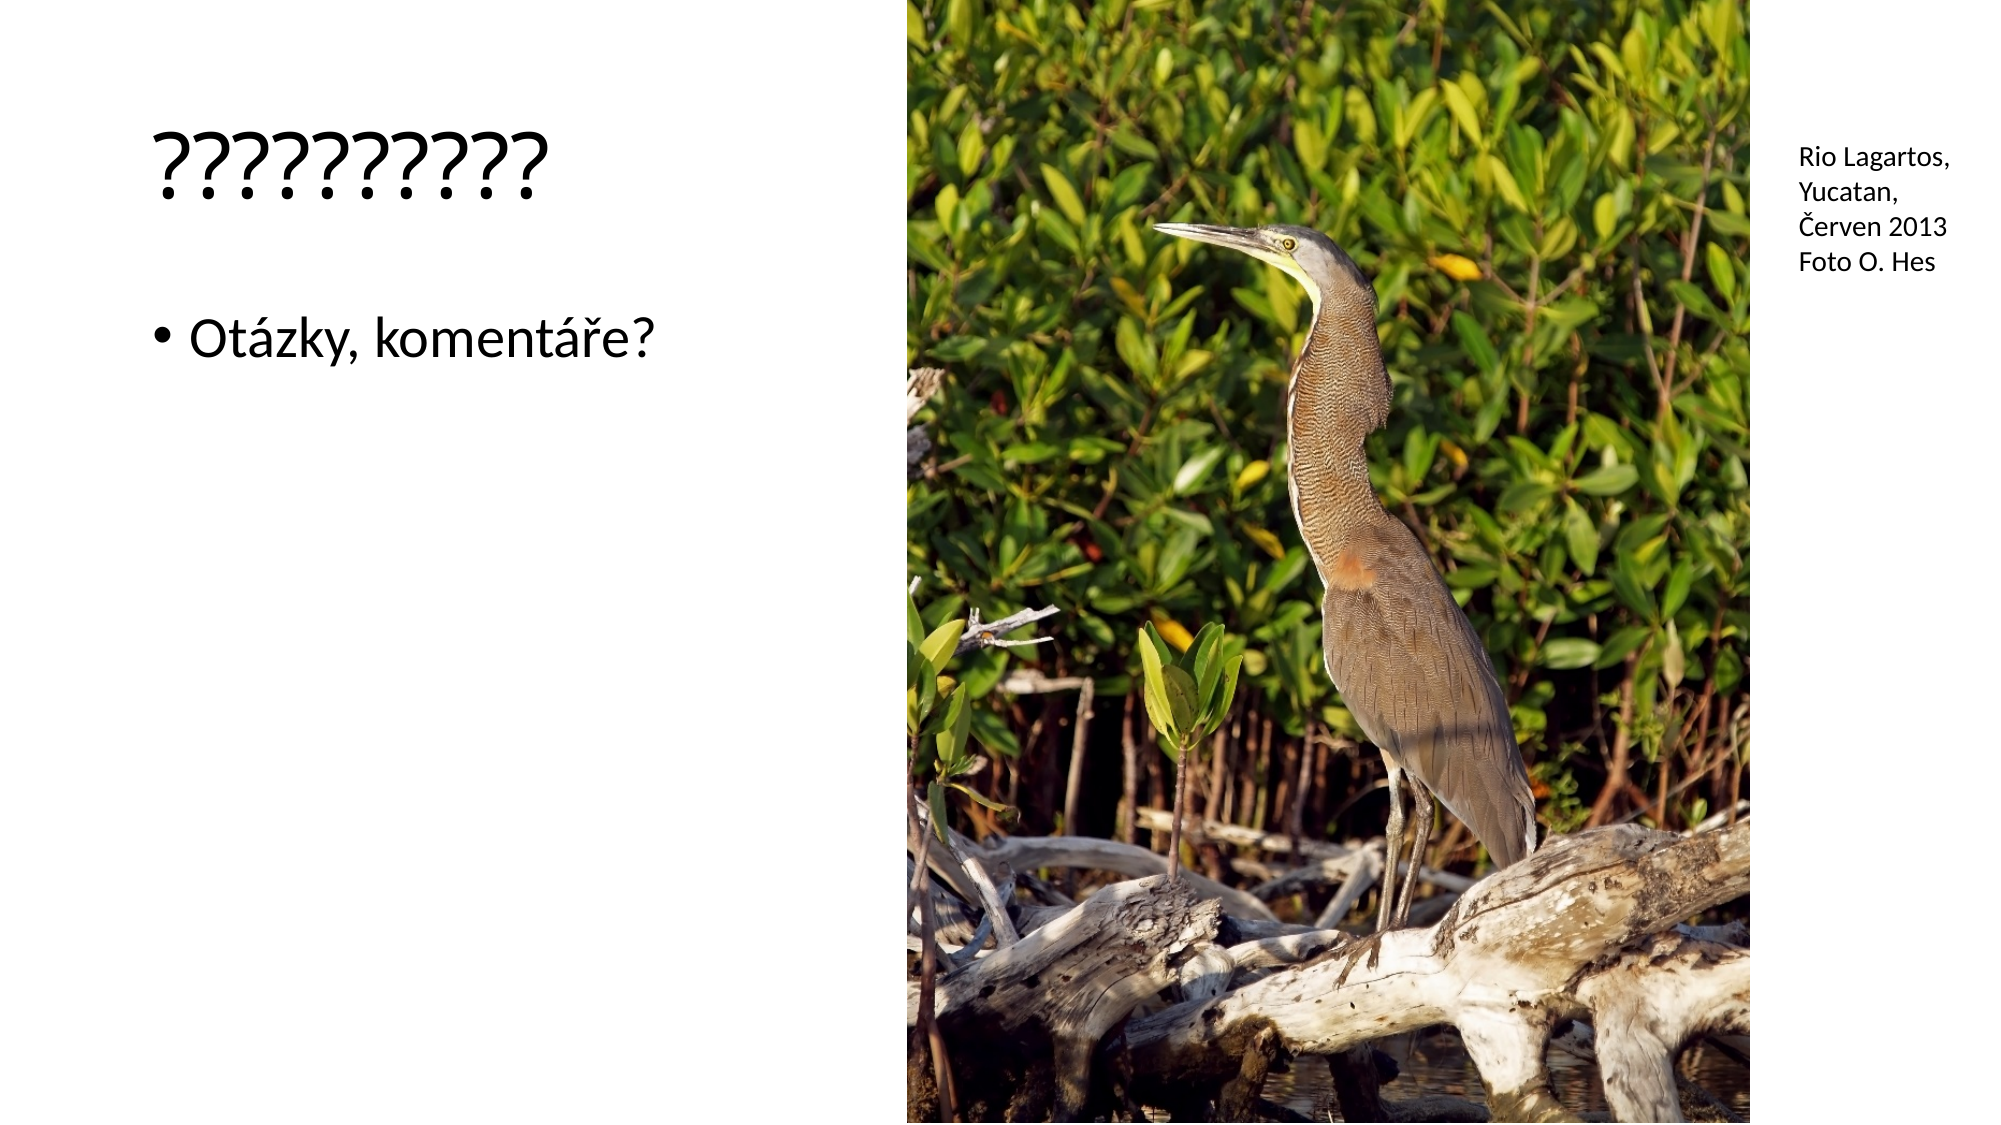

# ??????????
Rio Lagartos,
Yucatan,
Červen 2013
Foto O. Hes
Otázky, komentáře?